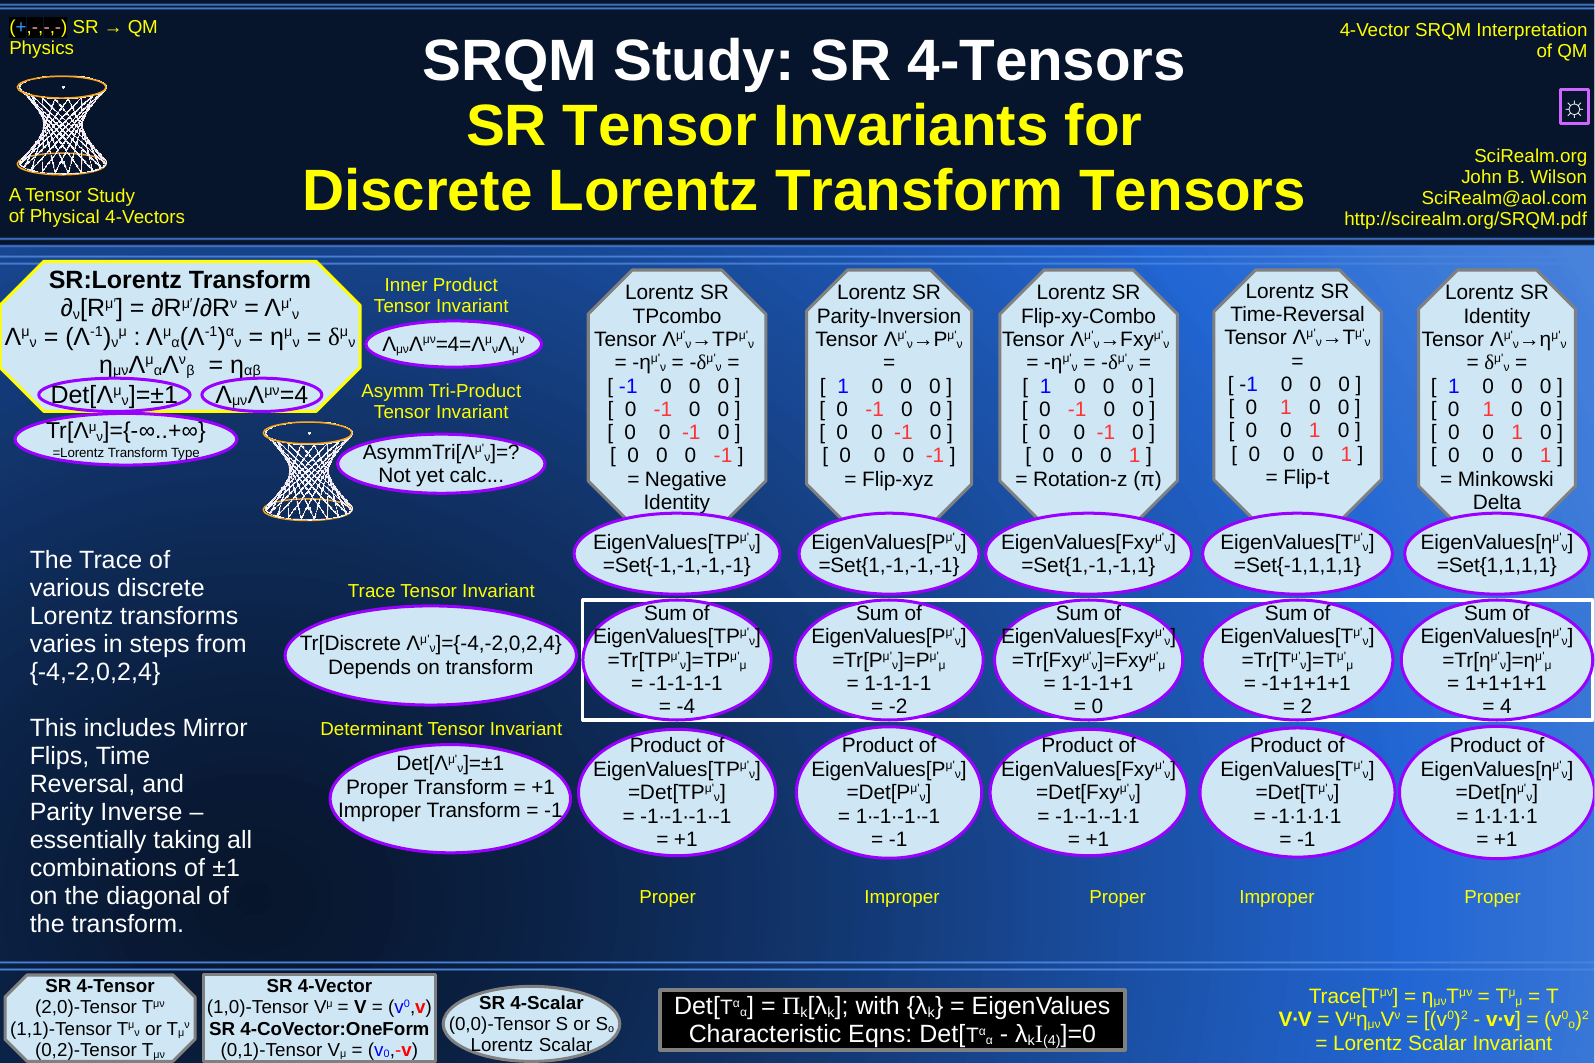

# SRQM Study: SR 4-Tensors SR Tensor Invariants for Discrete Lorentz Transform Tensors
(+,-,-,-) SR → QM
Physics
A Tensor Study
of Physical 4-Vectors
4-Vector SRQM Interpretation
of QM
SciRealm.org
John B. Wilson
SciRealm@aol.com
http://scirealm.org/SRQM.pdf
☼
SR:Lorentz Transform
∂ν[Rμ′] = ∂Rμ′/∂Rν = Λμ'ν
Λμν = (Λ-1)νμ : Λμα(Λ-1)αν = ημν = δμν
ημνΛμαΛνβ = ηαβ
Det[Λμν]=±1
ΛμνΛμν=4
Inner Product
Tensor Invariant
Lorentz SR
TPcombo
Tensor Λμ'ν→TPμ'ν
= -ημ'ν = -δμ'ν =
[ -1 0 0 0 ]
[ 0 -1 0 0 ]
[ 0 0 -1 0 ]
[ 0 0 0 -1 ]
= Negative
Identity
Lorentz SR
Parity-Inversion
Tensor Λμ'ν→Pμ'ν
=
[ 1 0 0 0 ]
[ 0 -1 0 0 ]
[ 0 0 -1 0 ]
[ 0 0 0 -1 ]
= Flip-xyz
Lorentz SR
Flip-xy-Combo
Tensor Λμ'ν→Fxyμ'ν
= -ημ'ν = -δμ'ν =
[ 1 0 0 0 ]
[ 0 -1 0 0 ]
[ 0 0 -1 0 ]
[ 0 0 0 1 ]
= Rotation-z (π)
Lorentz SR
Time-Reversal
Tensor Λμ'ν→Tμ'ν
=
[ -1 0 0 0 ]
[ 0 1 0 0 ]
[ 0 0 1 0 ]
[ 0 0 0 1 ]
= Flip-t
Lorentz SR
Identity
Tensor Λμ'ν→ημ'ν
= δμ'ν =
[ 1 0 0 0 ]
[ 0 1 0 0 ]
[ 0 0 1 0 ]
[ 0 0 0 1 ]
= Minkowski
Delta
ΛμνΛμν=4=ΛμνΛμν
Asymm Tri-Product
Tensor Invariant
Tr[Λμν]={-∞..+∞}
=Lorentz Transform Type
AsymmTri[Λμ'ν]=?
Not yet calc...
EigenValues[TPμ'ν]
=Set{-1,-1,-1,-1}
EigenValues[Pμ'ν]
=Set{1,-1,-1,-1}
EigenValues[Fxyμ'ν]
=Set{1,-1,-1,1}
EigenValues[Tμ'ν]
=Set{-1,1,1,1}
EigenValues[ημ'ν]
=Set{1,1,1,1}
The Trace of various discrete Lorentz transforms varies in steps from {-4,-2,0,2,4}
This includes Mirror Flips, Time Reversal, and Parity Inverse – essentially taking all combinations of ±1 on the diagonal of the transform.
Trace Tensor Invariant
Sum of
EigenValues[TPμ'ν]
=Tr[TPμ'ν]=TPμ'μ
= -1-1-1-1
= -4
Sum of
EigenValues[Pμ'ν]
=Tr[Pμ'ν]=Pμ'μ
= 1-1-1-1
= -2
Sum of
EigenValues[Fxyμ'ν]
=Tr[Fxyμ'ν]=Fxyμ'μ
= 1-1-1+1
= 0
Sum of
EigenValues[Tμ'ν]
=Tr[Tμ'ν]=Tμ'μ
= -1+1+1+1
= 2
Sum of
EigenValues[ημ'ν]
=Tr[ημ'ν]=ημ'μ
= 1+1+1+1
= 4
Tr[Discrete Λμ'ν]={-4,-2,0,2,4}
Depends on transform
Determinant Tensor Invariant
Product of
EigenValues[ημ'ν]
=Det[ημ'ν]
= 1∙1∙1∙1
= +1
Product of
EigenValues[Pμ'ν]
=Det[Pμ'ν]
= 1∙-1∙-1∙-1
= -1
Product of
EigenValues[Tμ'ν]
=Det[Tμ'ν]
= -1∙1∙1∙1
= -1
Product of
EigenValues[TPμ'ν]
=Det[TPμ'ν]
= -1∙-1∙-1∙-1
= +1
Product of
EigenValues[Fxyμ'ν]
=Det[Fxyμ'ν]
= -1∙-1∙-1∙1
= +1
Det[Λμ'ν]=±1
Proper Transform = +1
Improper Transform = -1
Proper			Improper		Proper		Improper		Proper
SR 4-Tensor
(2,0)-Tensor Tμν
(1,1)-Tensor Tμν or Tμν
(0,2)-Tensor Tμν
SR 4-Vector
(1,0)-Tensor Vμ = V = (v0,v)
SR 4-CoVector:OneForm
(0,1)-Tensor Vμ = (v0,-v)
Trace[Tμν] = ημνTμν = Tμμ = T
V∙V = VμημνVν = [(v0)2 - v∙v] = (v0o)2
= Lorentz Scalar Invariant
SR 4-Scalar
(0,0)-Tensor S or So
Lorentz Scalar
Det[Tαα] = Πk[λk]; with {λk} = EigenValues
Characteristic Eqns: Det[Tαα - λkI(4)]=0